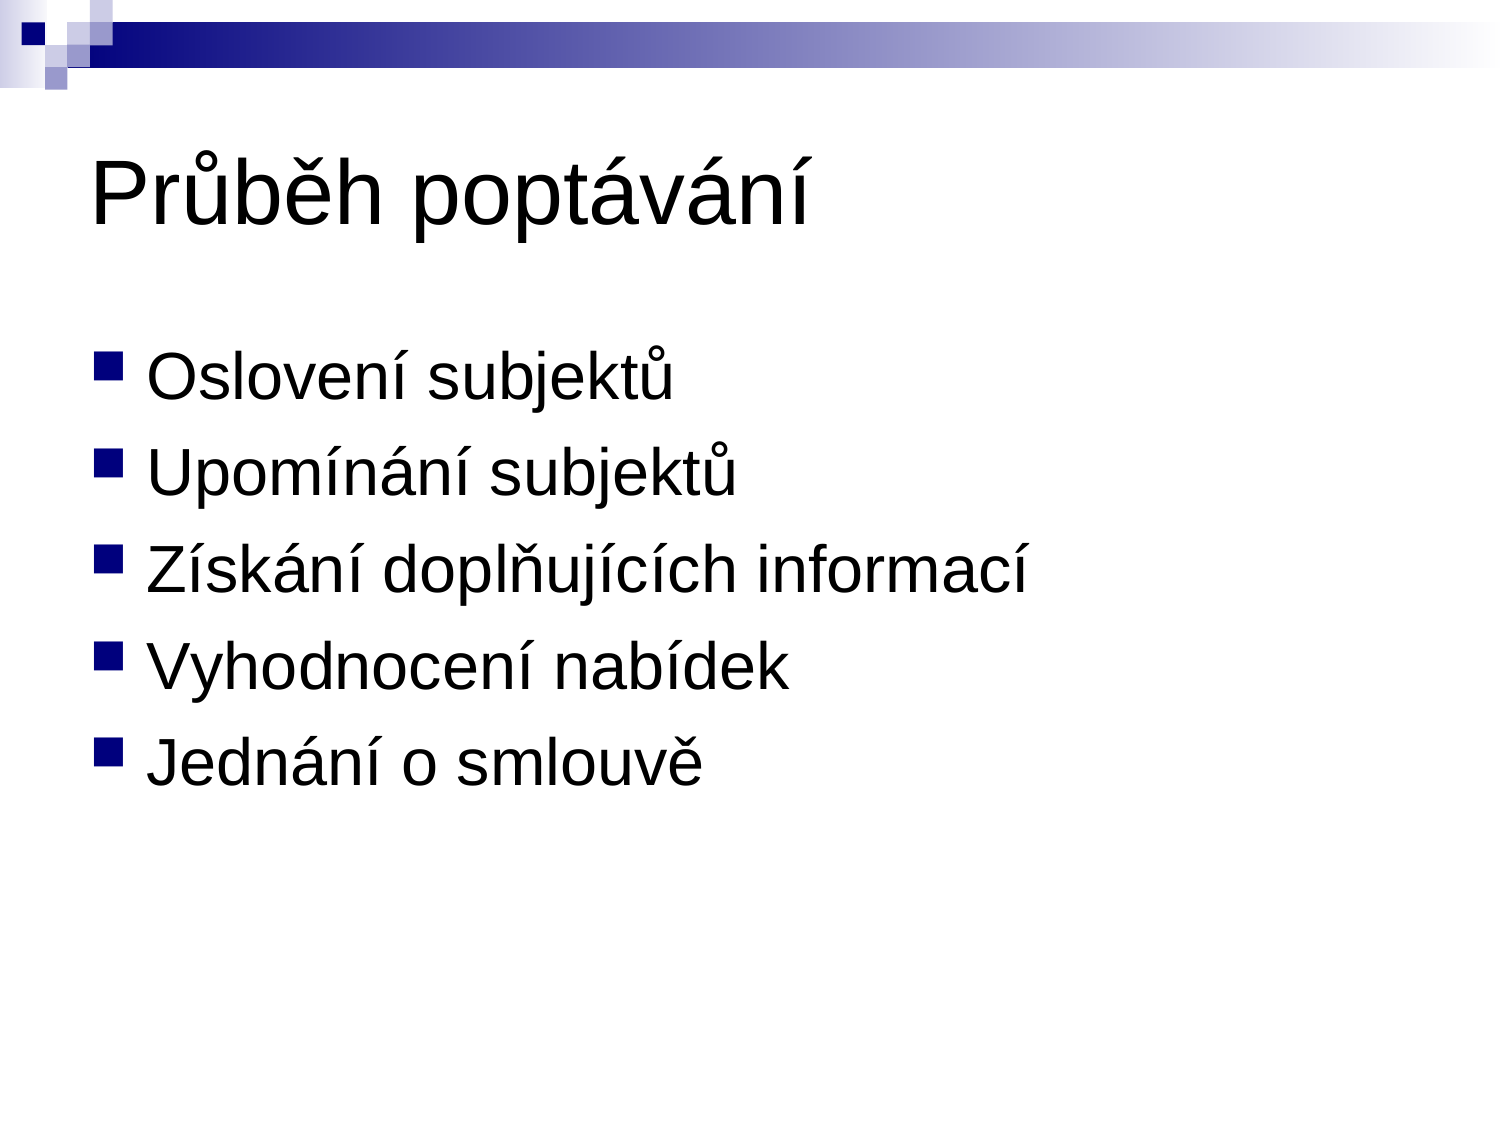

# Průběh poptávání
Oslovení subjektů
Upomínání subjektů
Získání doplňujících informací
Vyhodnocení nabídek
Jednání o smlouvě